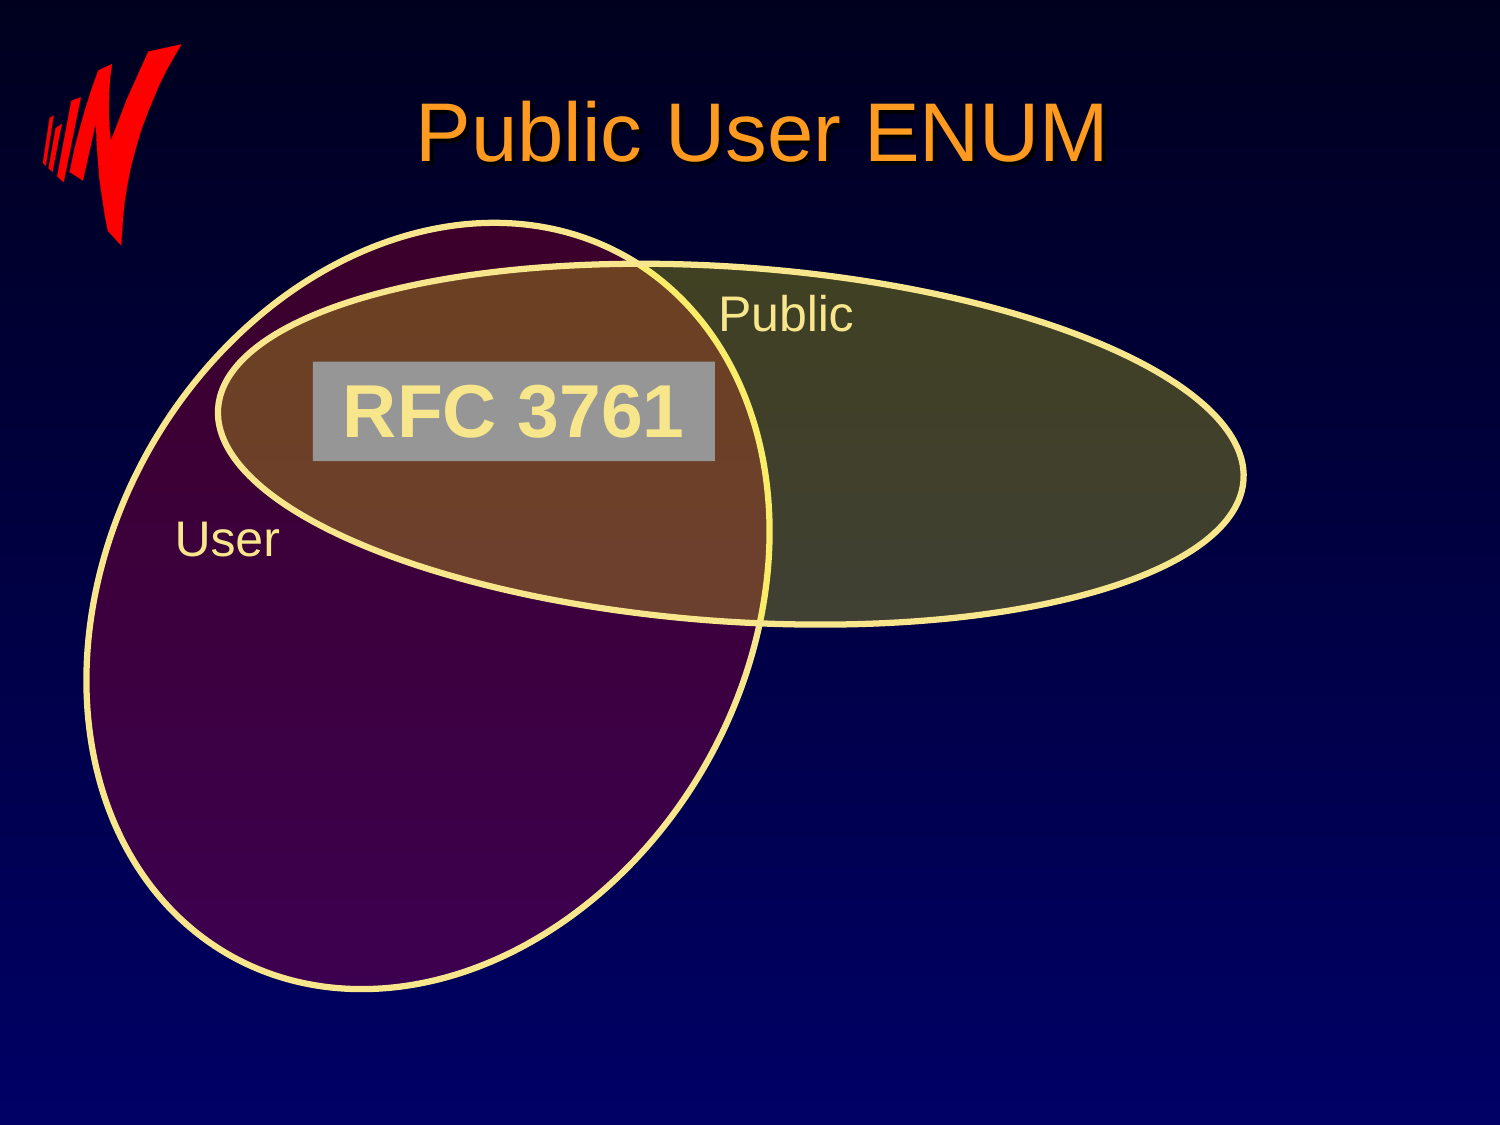

# Public User ENUM
Public
RFC 3761
User